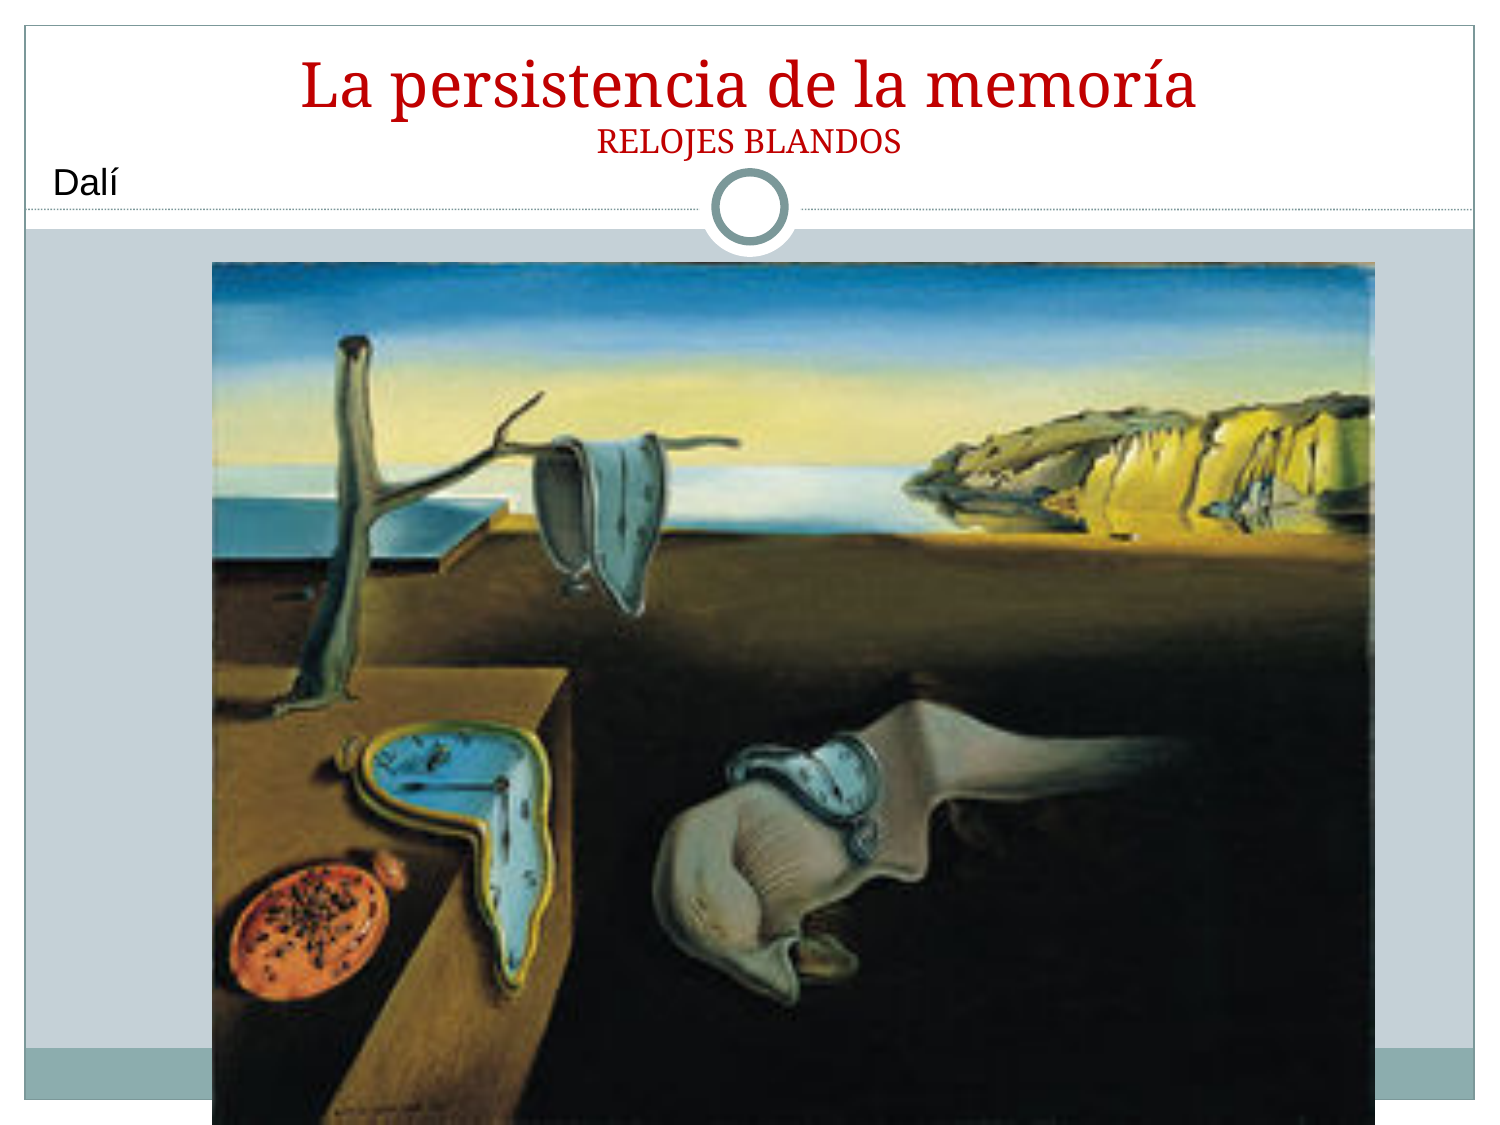

# La persistencia de la memoría RELOJES BLANDOS
Dalí